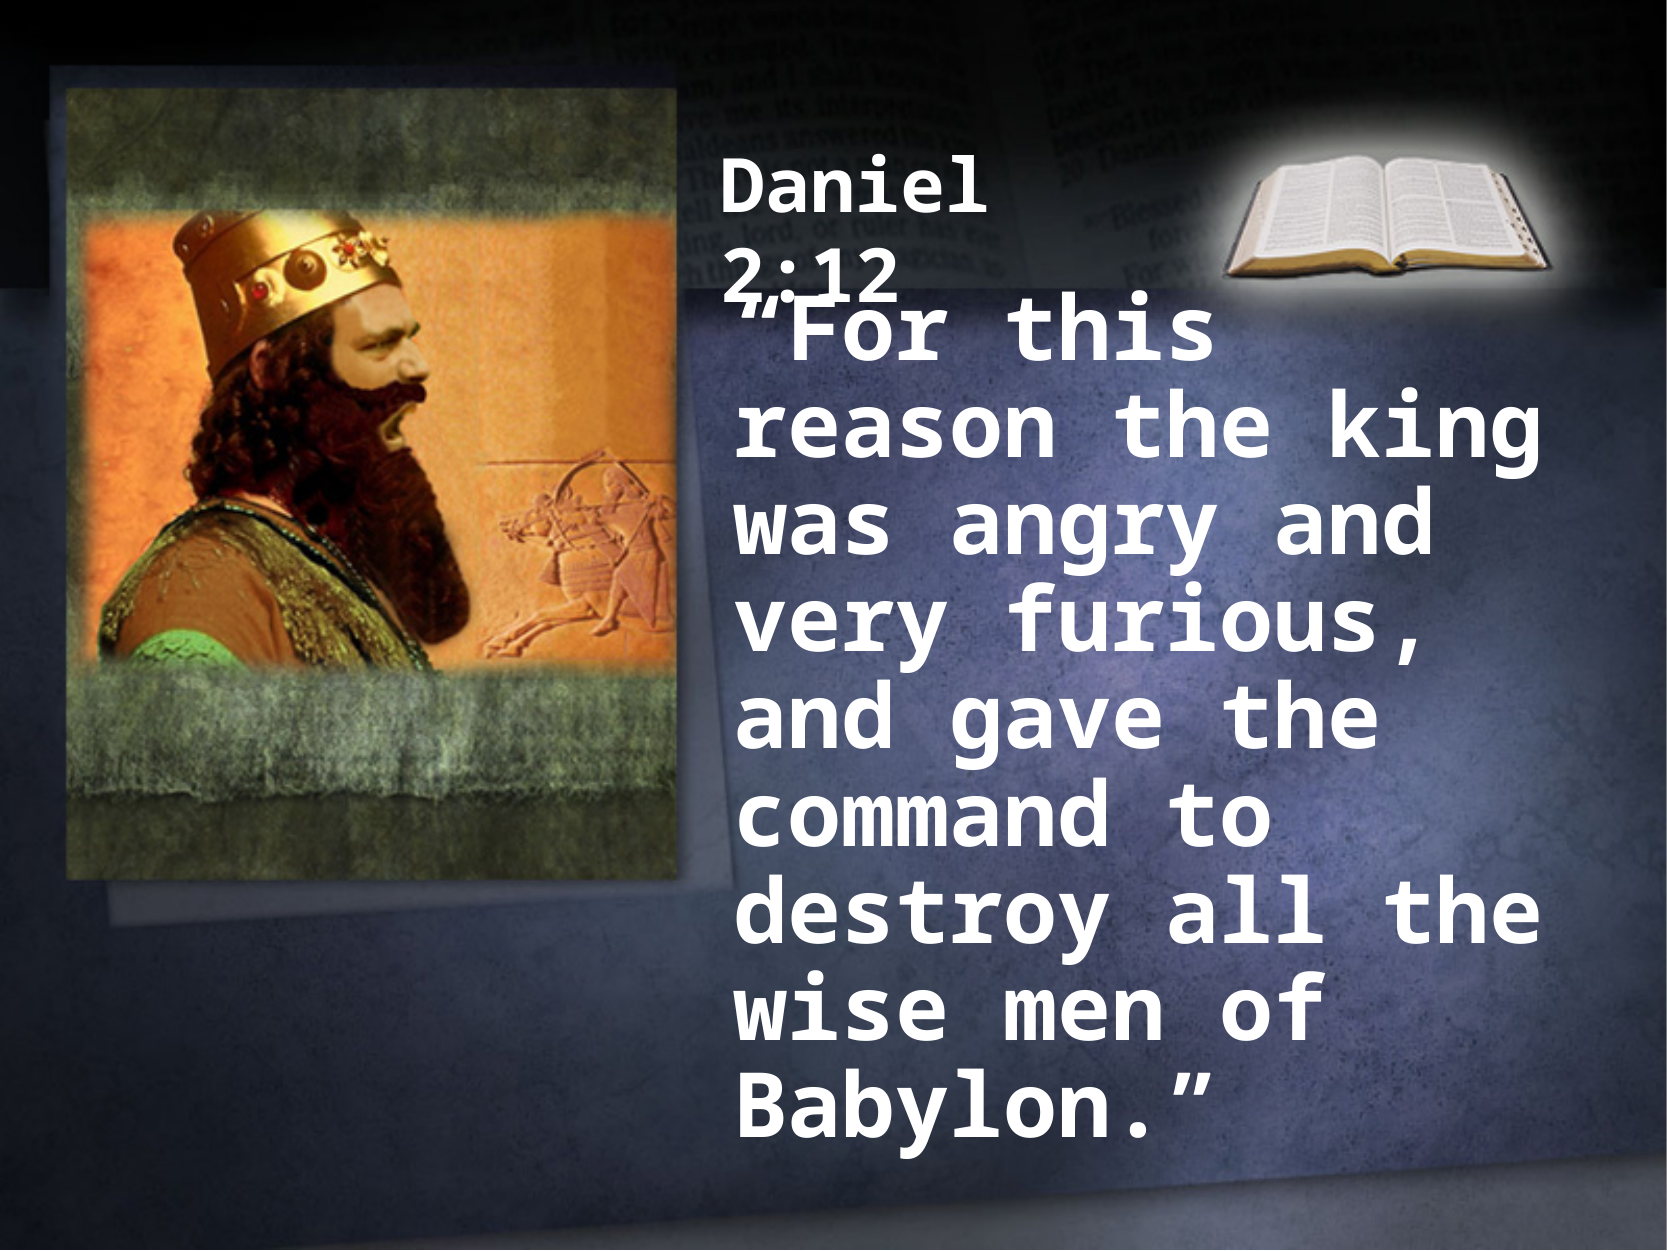

Daniel 2:12
# “For this reason the king was angry and very furious, and gave the command to destroy all the wise men of Babylon.”